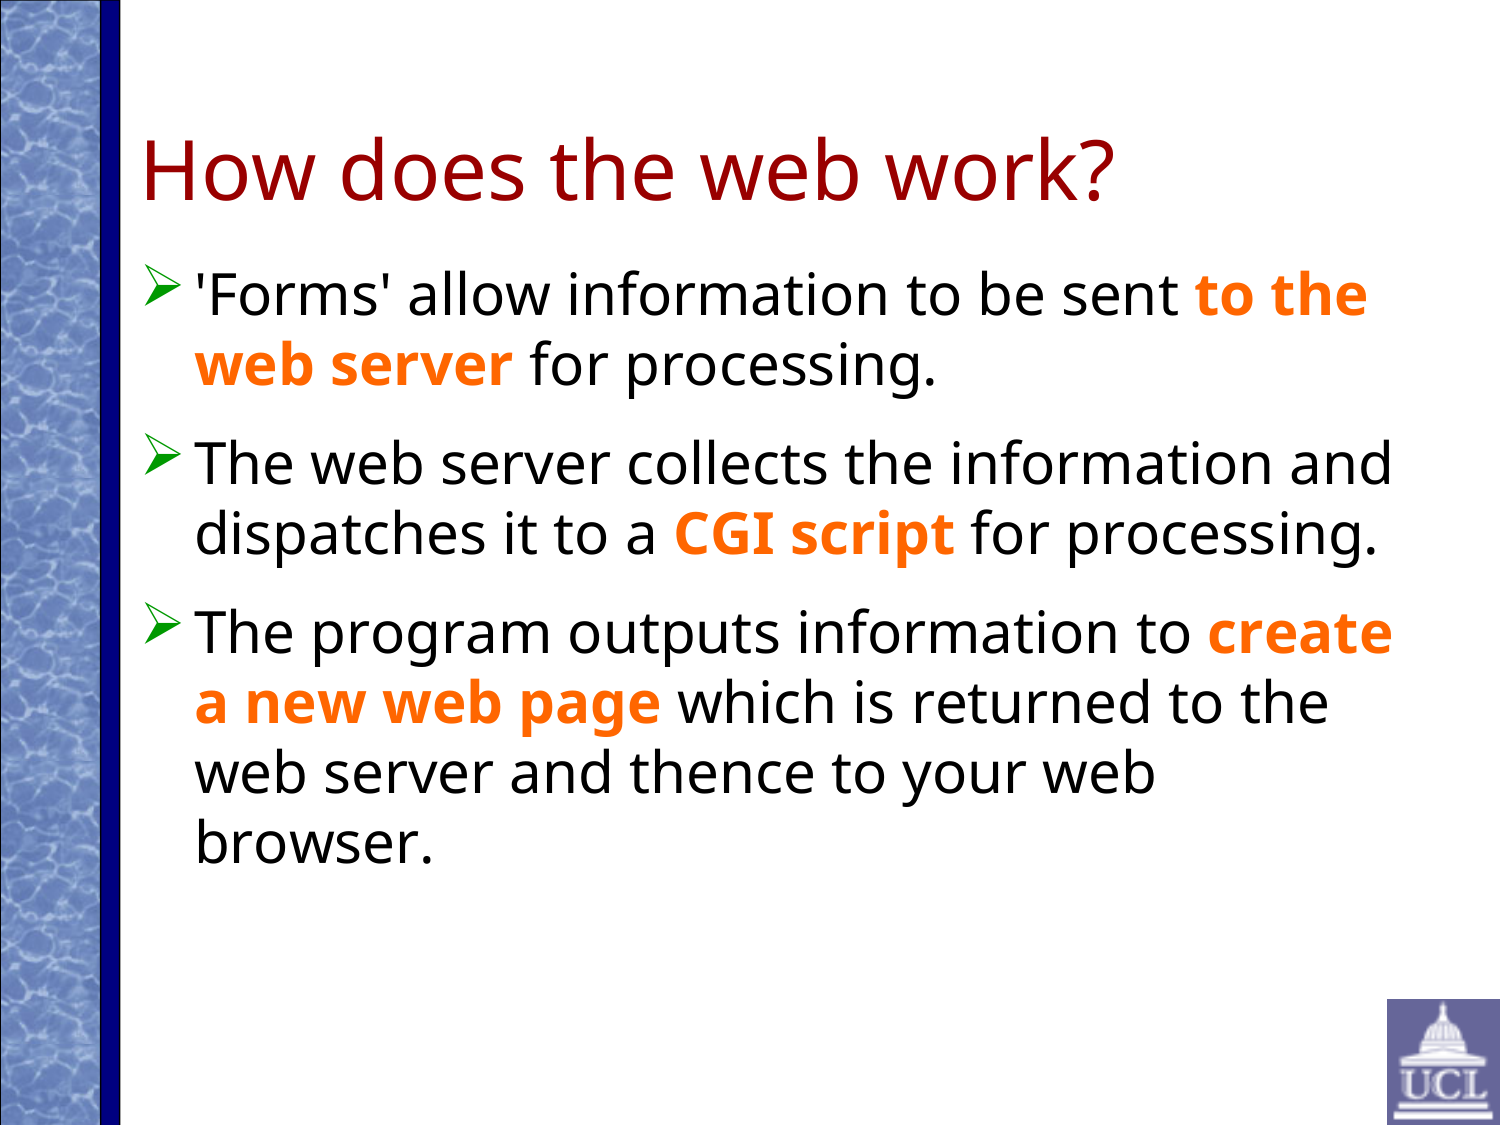

# How does the web work?
'Forms' allow information to be sent to the web server for processing.
The web server collects the information and dispatches it to a CGI script for processing.
The program outputs information to create a new web page which is returned to the web server and thence to your web browser.